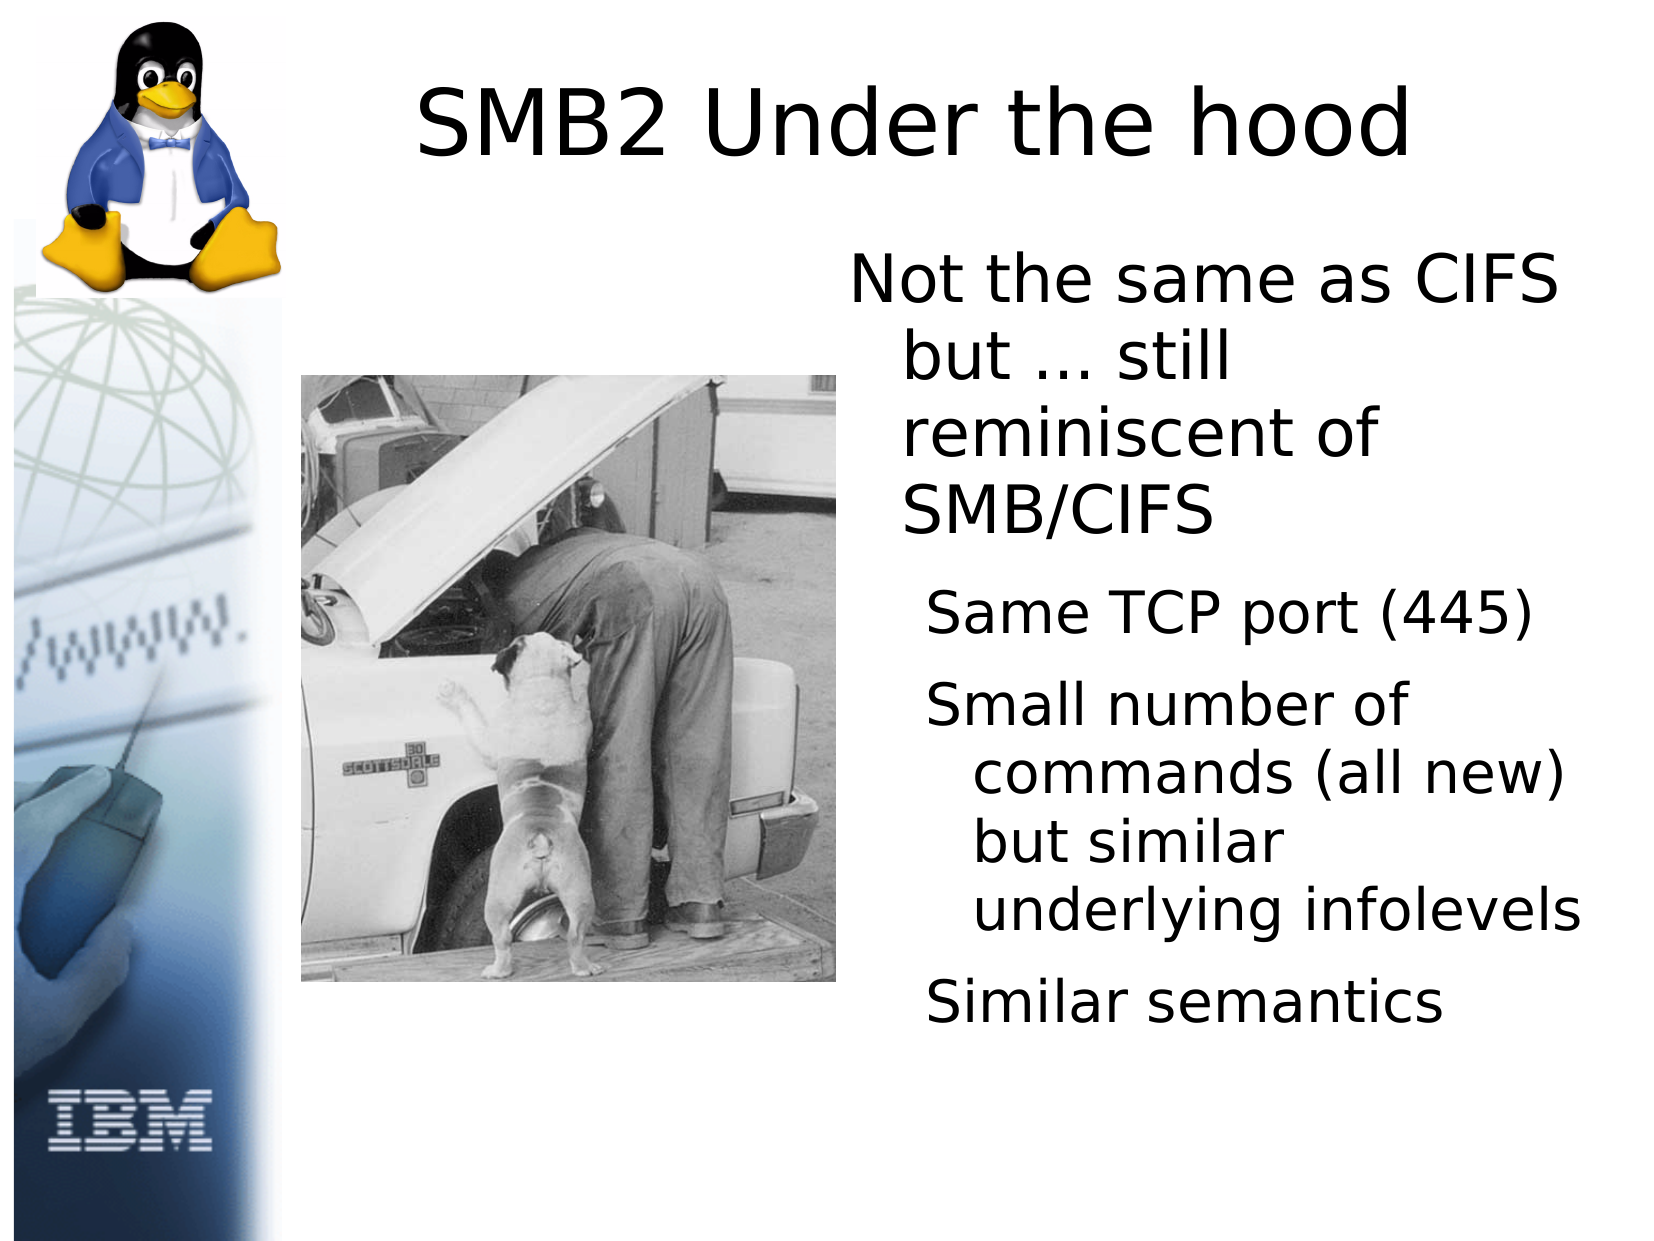

# SMB2 Under the hood
Not the same as CIFS but ... still reminiscent of SMB/CIFS
Same TCP port (445)
Small number of commands (all new) but similar underlying infolevels
Similar semantics